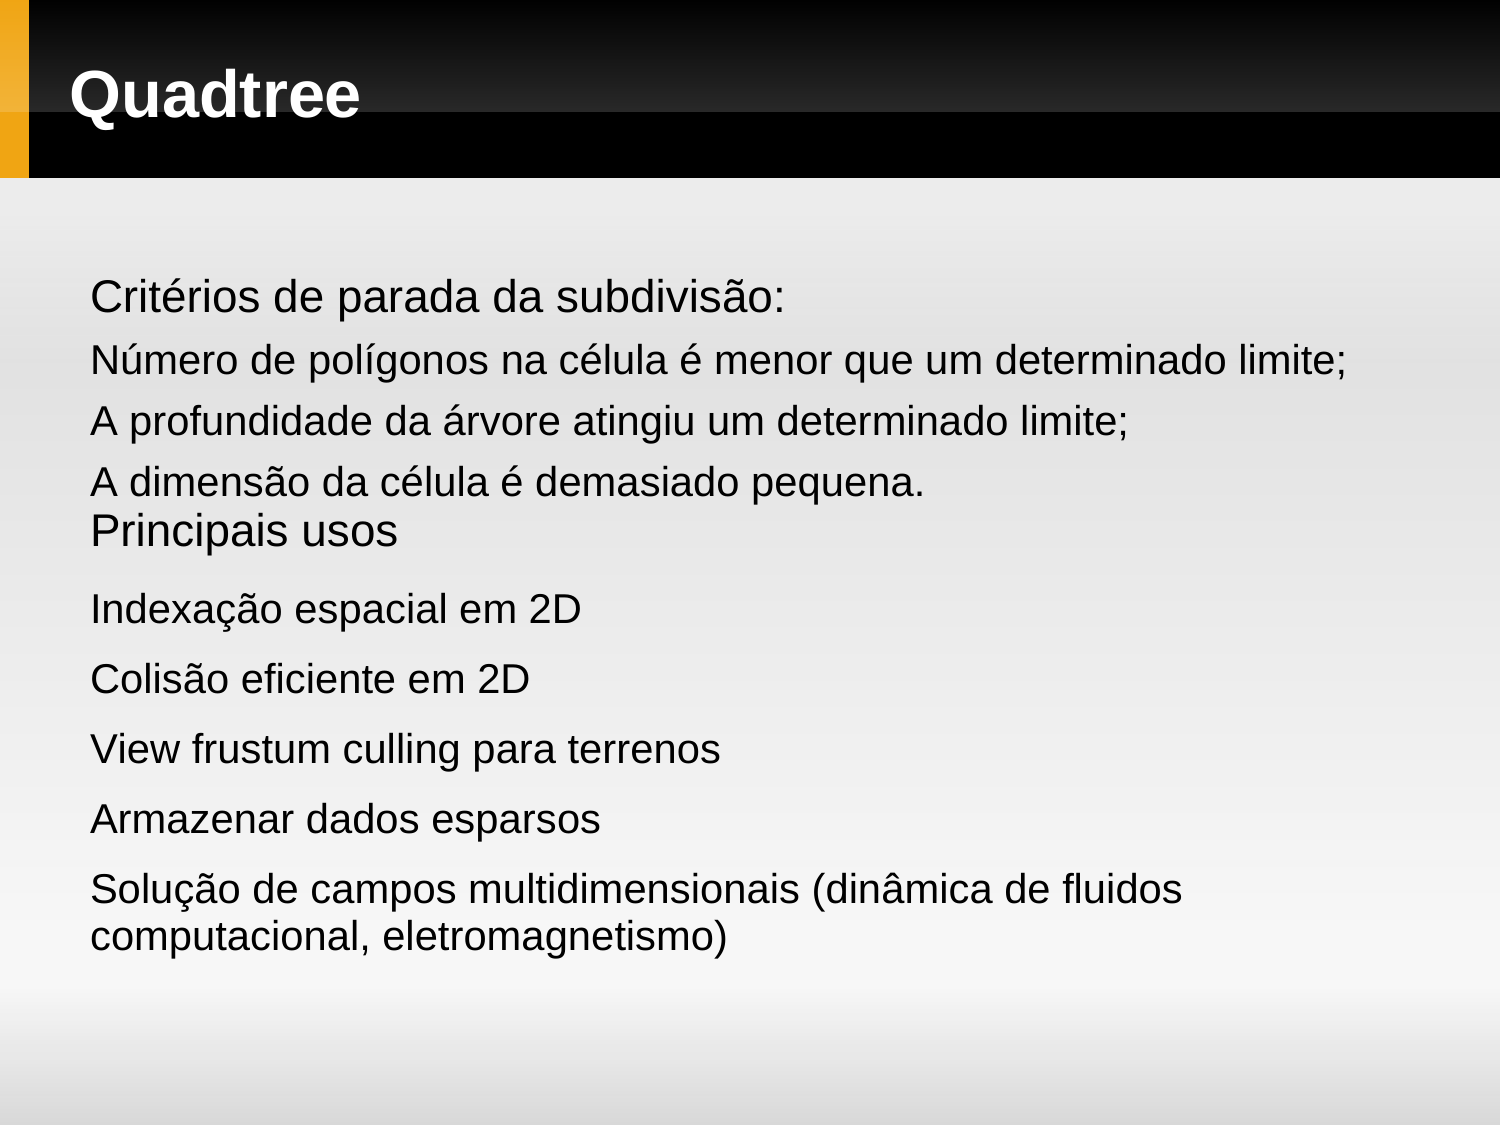

Quadtree
# Critérios de parada da subdivisão:
Número de polígonos na célula é menor que um determinado limite;
A profundidade da árvore atingiu um determinado limite;
A dimensão da célula é demasiado pequena.
Principais usos
Indexação espacial em 2D
Colisão eficiente em 2D
View frustum culling para terrenos
Armazenar dados esparsos
Solução de campos multidimensionais (dinâmica de fluidos computacional, eletromagnetismo)